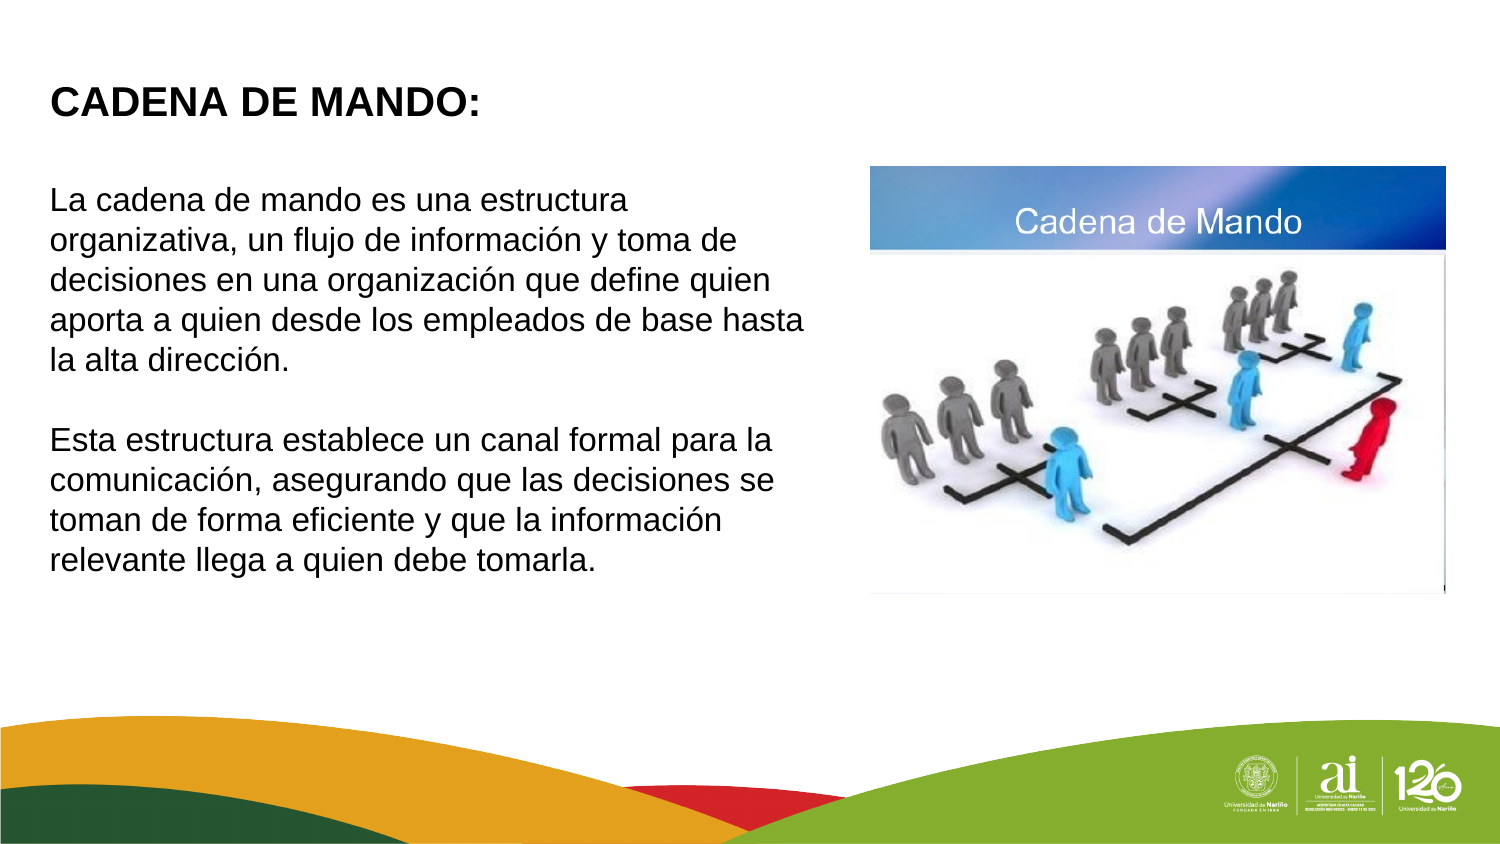

CADENA DE MANDO:
La cadena de mando es una estructura organizativa, un flujo de información y toma de decisiones en una organización que define quien aporta a quien desde los empleados de base hasta la alta dirección.
Esta estructura establece un canal formal para la comunicación, asegurando que las decisiones se toman de forma eficiente y que la información relevante llega a quien debe tomarla.